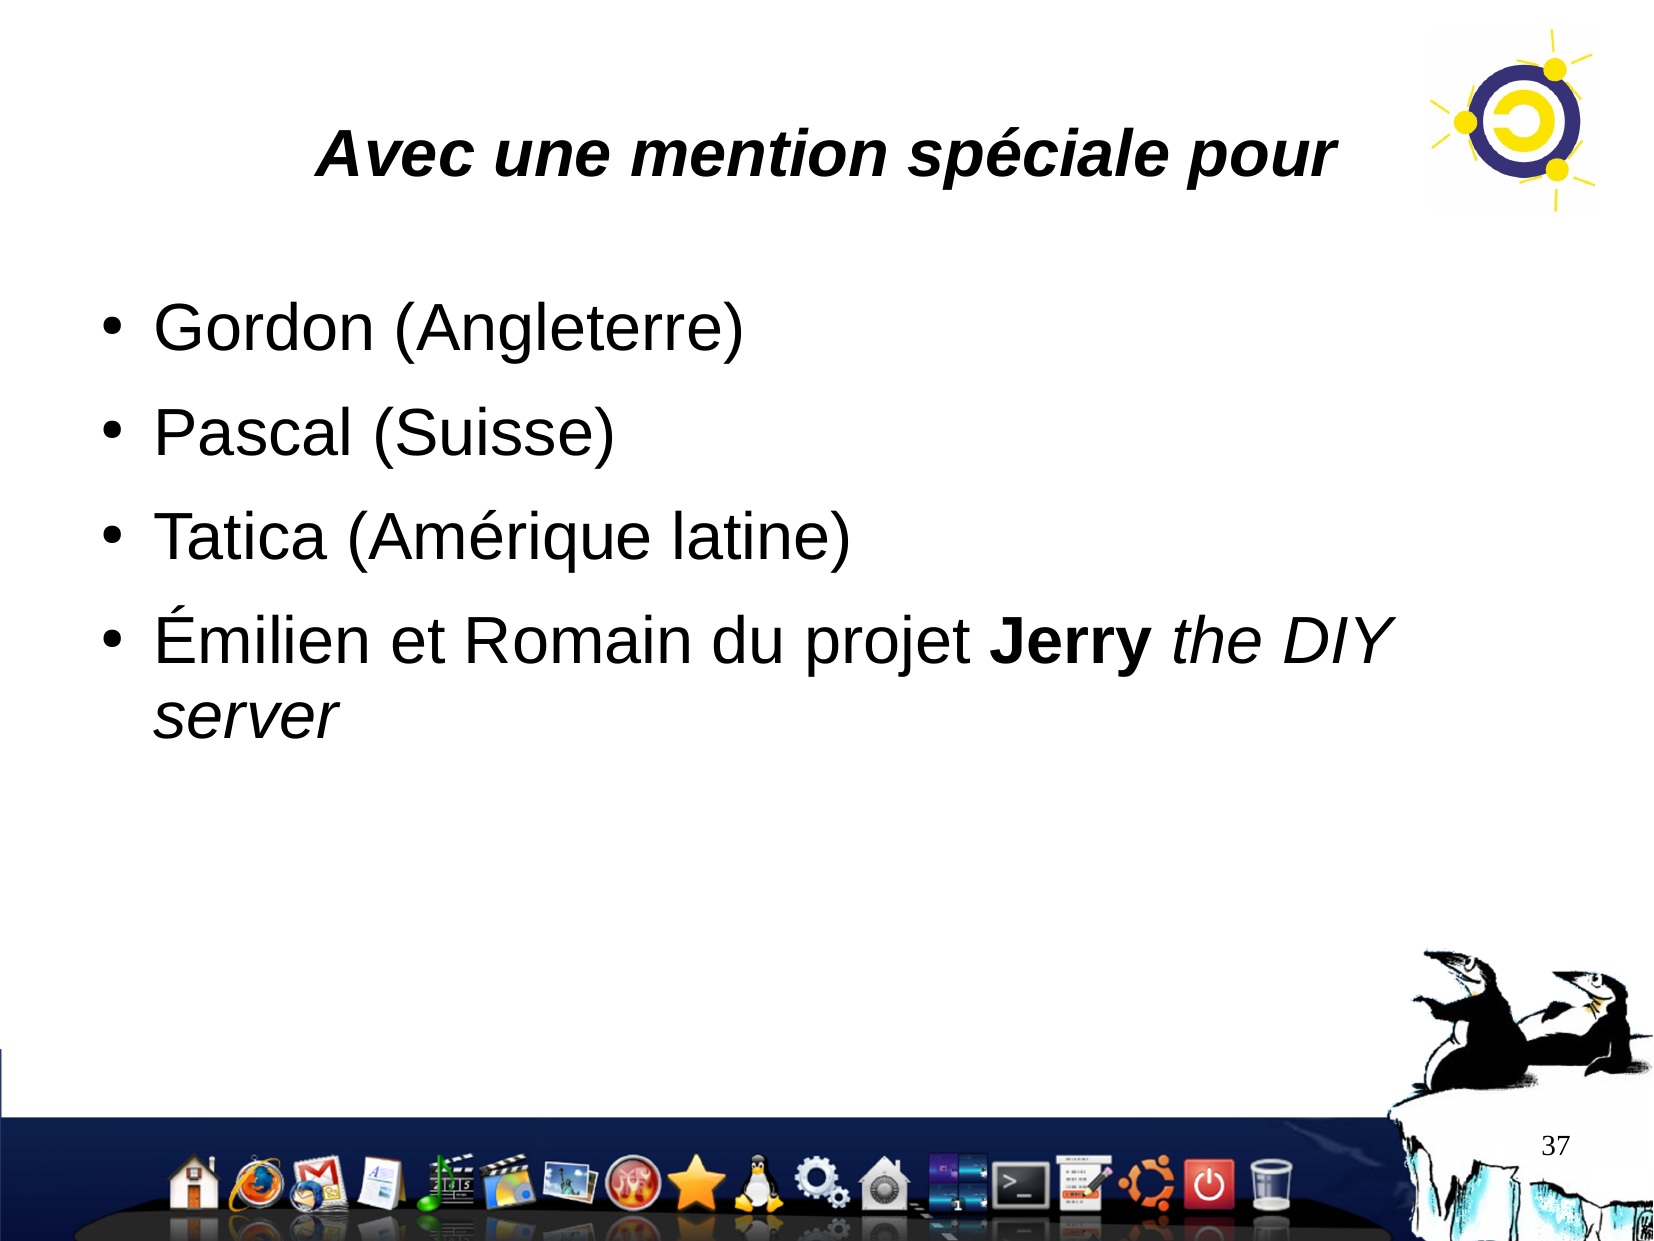

# Avec une mention spéciale pour
Gordon (Angleterre)
Pascal (Suisse)
Tatica (Amérique latine)
Émilien et Romain du projet Jerry the DIY server
37